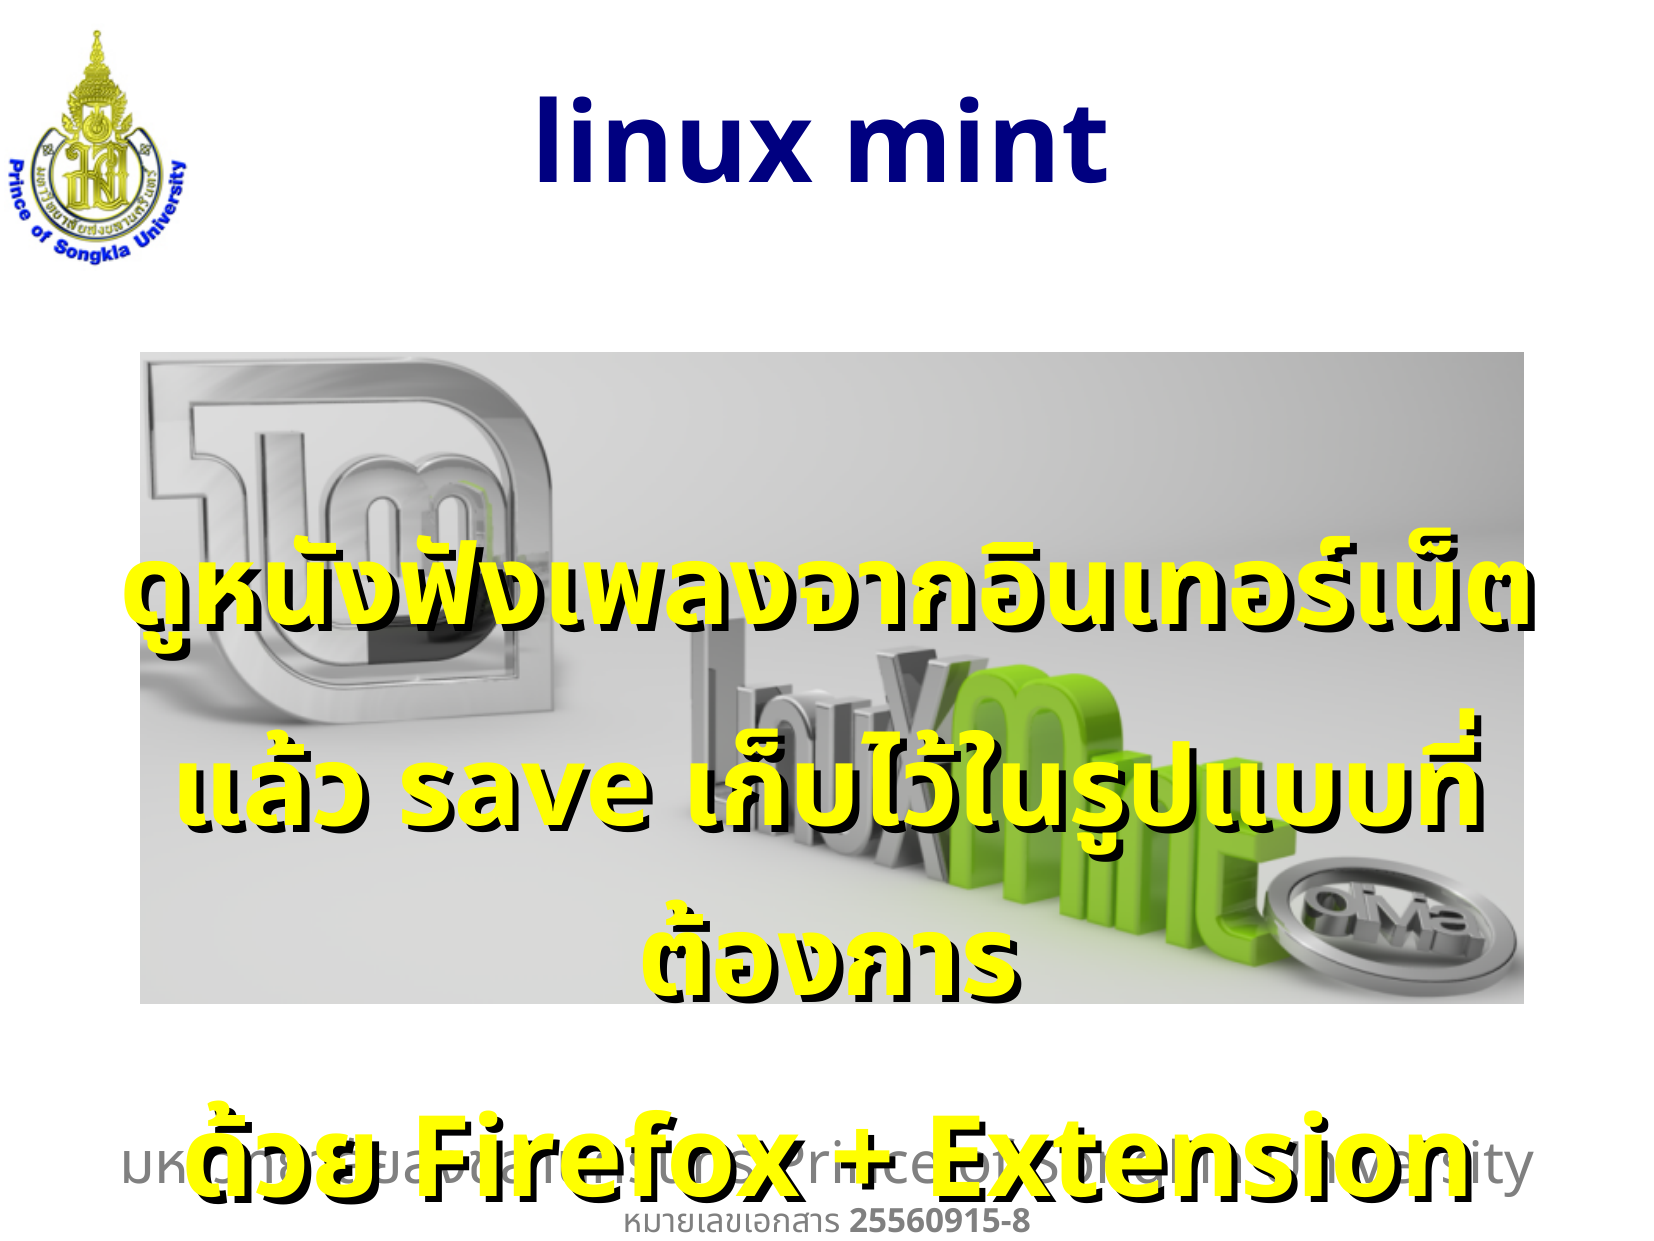

# linux mint
ดูหนังฟังเพลงจากอินเทอร์เน็ต
แล้ว save เก็บไว้ในรูปแบบที่ต้องการ
ด้วย Firefox + Extension